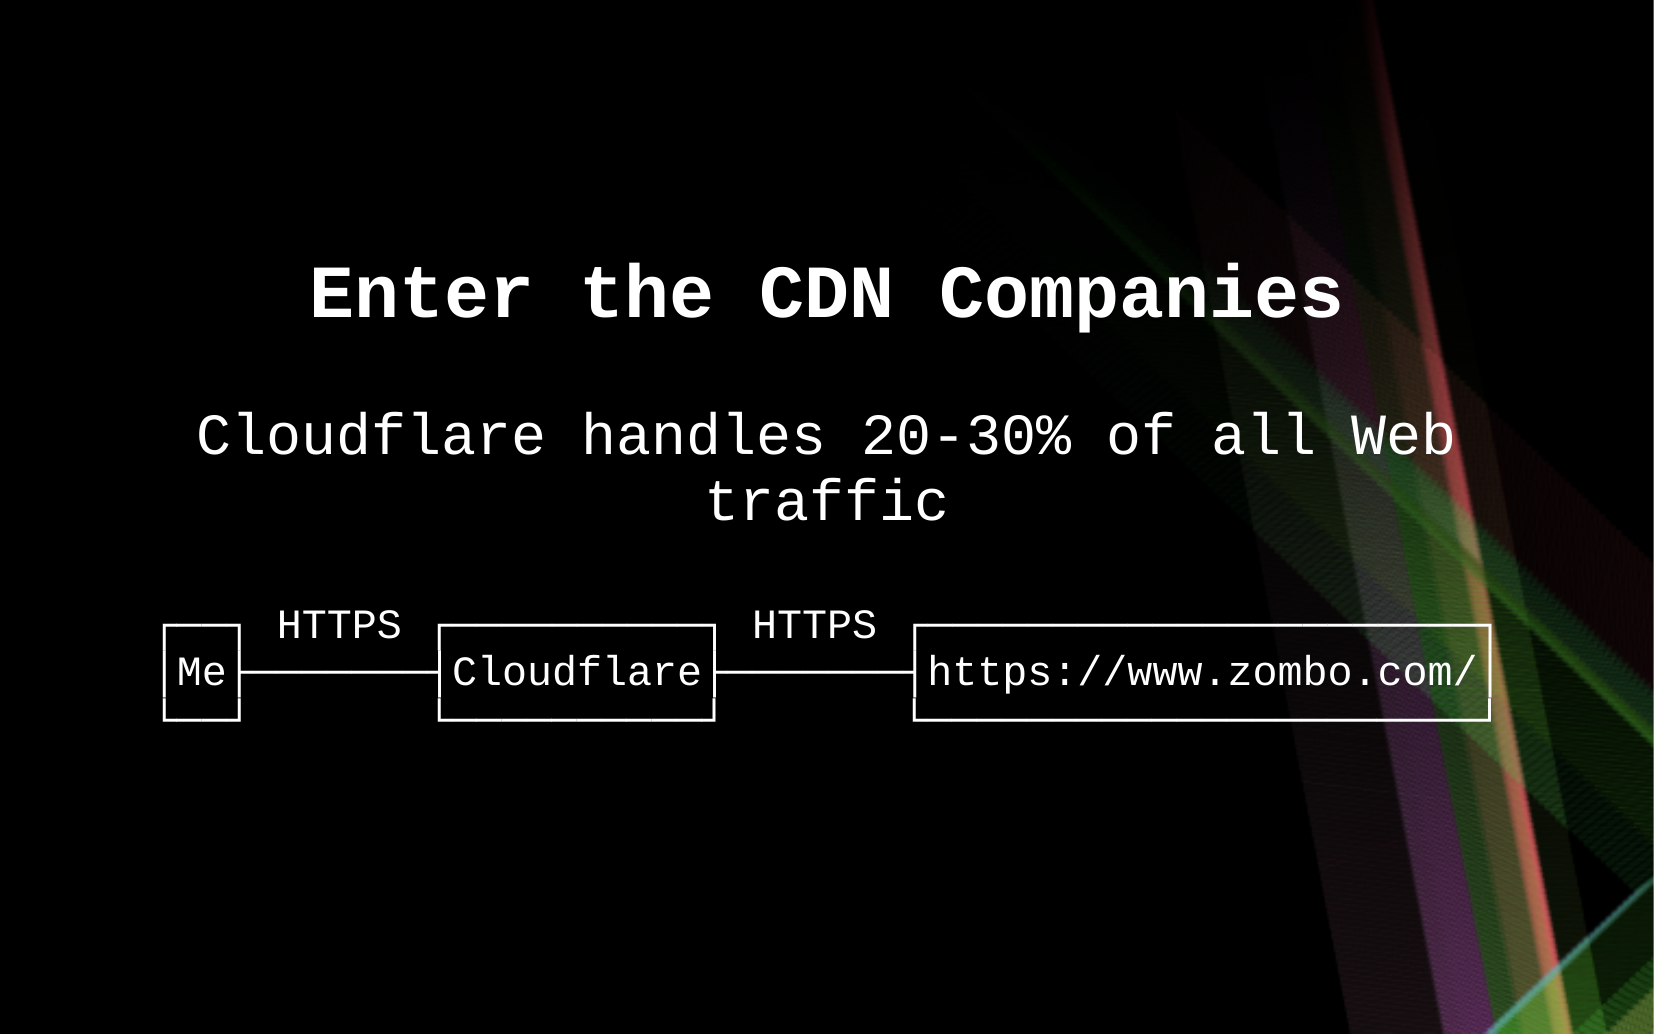

# Enter the CDN Companies
Cloudflare handles 20-30% of all Web traffic
┌──┐ HTTPS ┌──────────┐ HTTPS ┌──────────────────────┐
│Me├───────┤Cloudflare├───────┤https://www.zombo.com/│
└──┘ └──────────┘ └──────────────────────┘